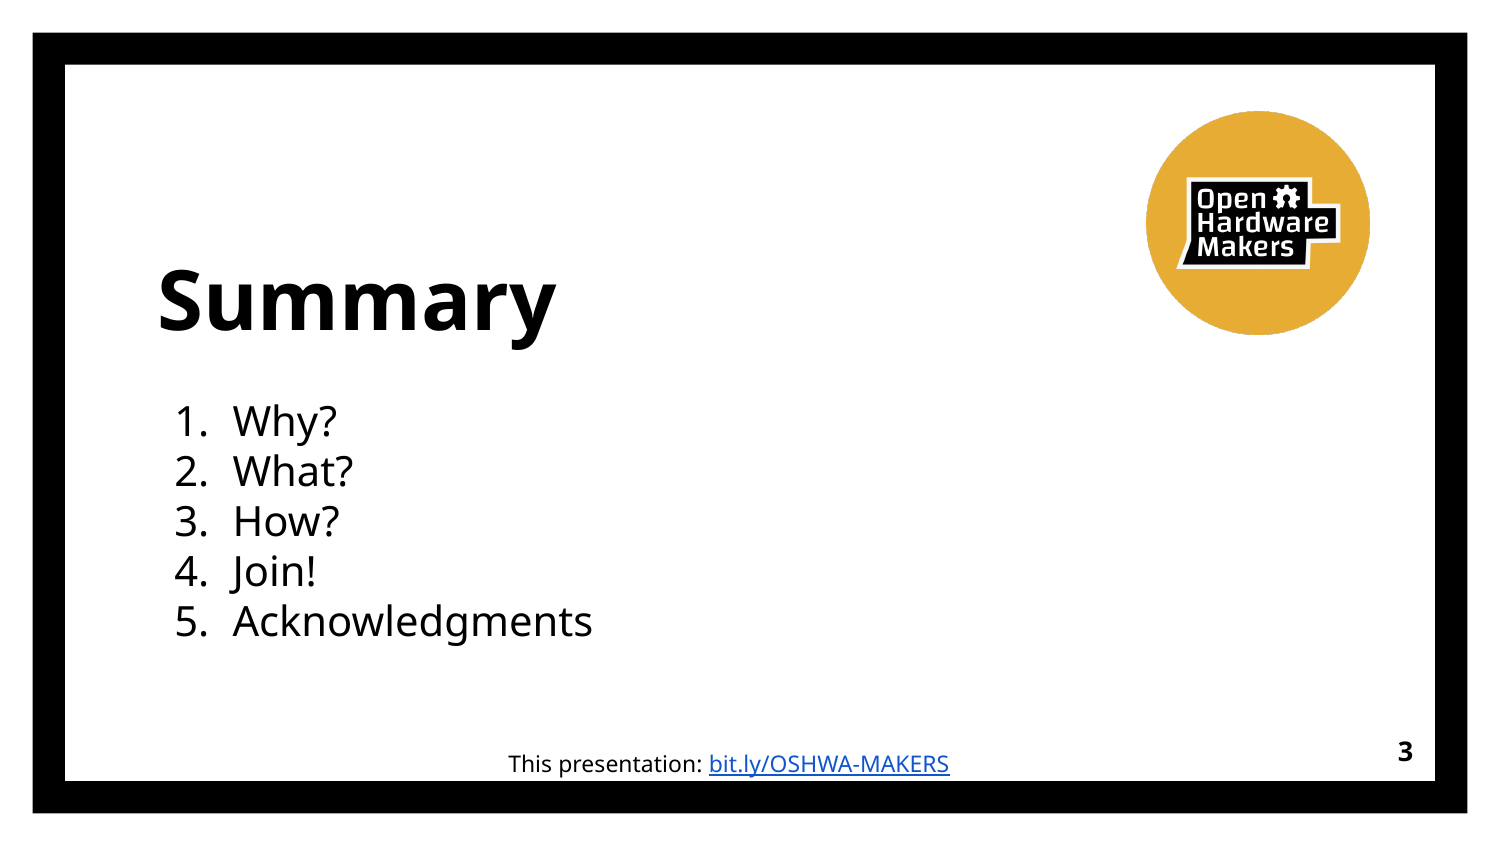

# Summary
Why?
What?
How?
Join!
Acknowledgments
This presentation: bit.ly/OSHWA-MAKERS